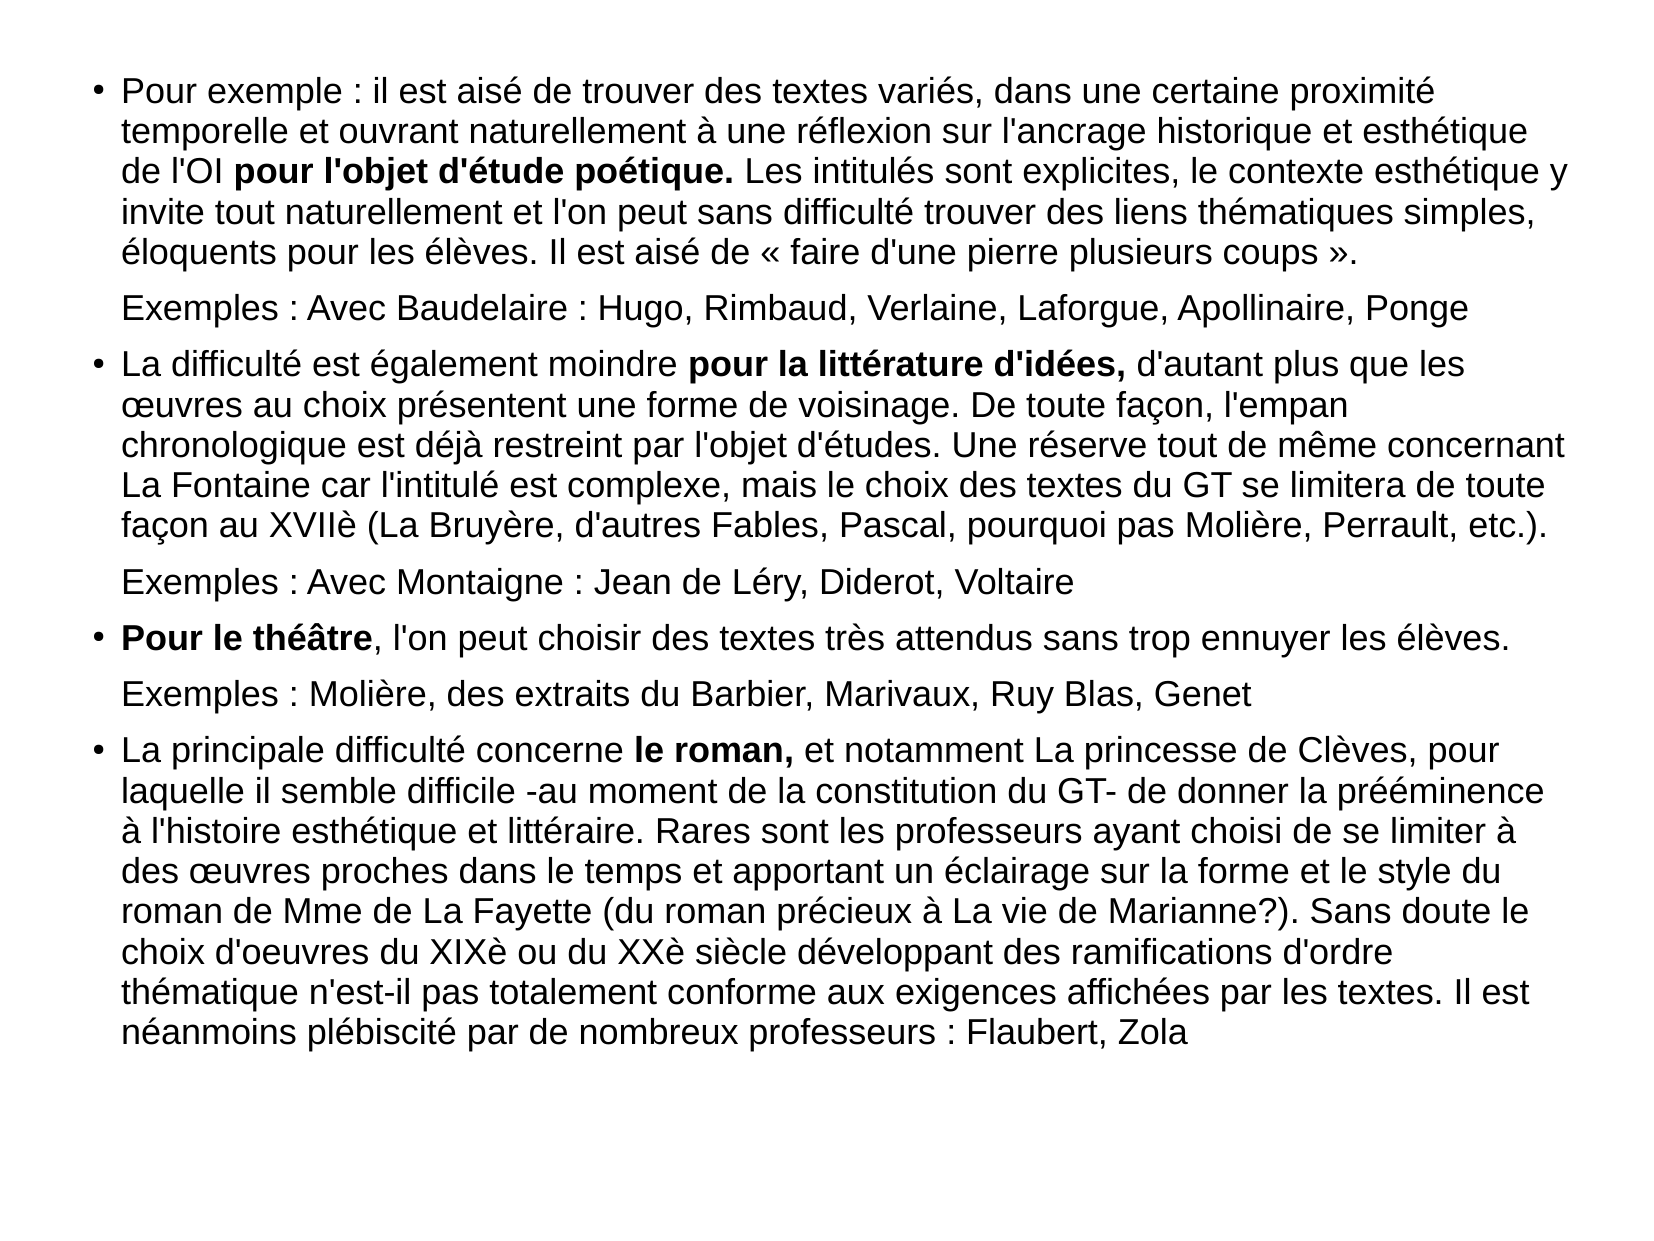

# Pour exemple : il est aisé de trouver des textes variés, dans une certaine proximité temporelle et ouvrant naturellement à une réflexion sur l'ancrage historique et esthétique de l'OI pour l'objet d'étude poétique. Les intitulés sont explicites, le contexte esthétique y invite tout naturellement et l'on peut sans difficulté trouver des liens thématiques simples, éloquents pour les élèves. Il est aisé de « faire d'une pierre plusieurs coups ».
Exemples : Avec Baudelaire : Hugo, Rimbaud, Verlaine, Laforgue, Apollinaire, Ponge
La difficulté est également moindre pour la littérature d'idées, d'autant plus que les œuvres au choix présentent une forme de voisinage. De toute façon, l'empan chronologique est déjà restreint par l'objet d'études. Une réserve tout de même concernant La Fontaine car l'intitulé est complexe, mais le choix des textes du GT se limitera de toute façon au XVIIè (La Bruyère, d'autres Fables, Pascal, pourquoi pas Molière, Perrault, etc.).
Exemples : Avec Montaigne : Jean de Léry, Diderot, Voltaire
Pour le théâtre, l'on peut choisir des textes très attendus sans trop ennuyer les élèves.
Exemples : Molière, des extraits du Barbier, Marivaux, Ruy Blas, Genet
La principale difficulté concerne le roman, et notamment La princesse de Clèves, pour laquelle il semble difficile -au moment de la constitution du GT- de donner la prééminence à l'histoire esthétique et littéraire. Rares sont les professeurs ayant choisi de se limiter à des œuvres proches dans le temps et apportant un éclairage sur la forme et le style du roman de Mme de La Fayette (du roman précieux à La vie de Marianne?). Sans doute le choix d'oeuvres du XIXè ou du XXè siècle développant des ramifications d'ordre thématique n'est-il pas totalement conforme aux exigences affichées par les textes. Il est néanmoins plébiscité par de nombreux professeurs : Flaubert, Zola